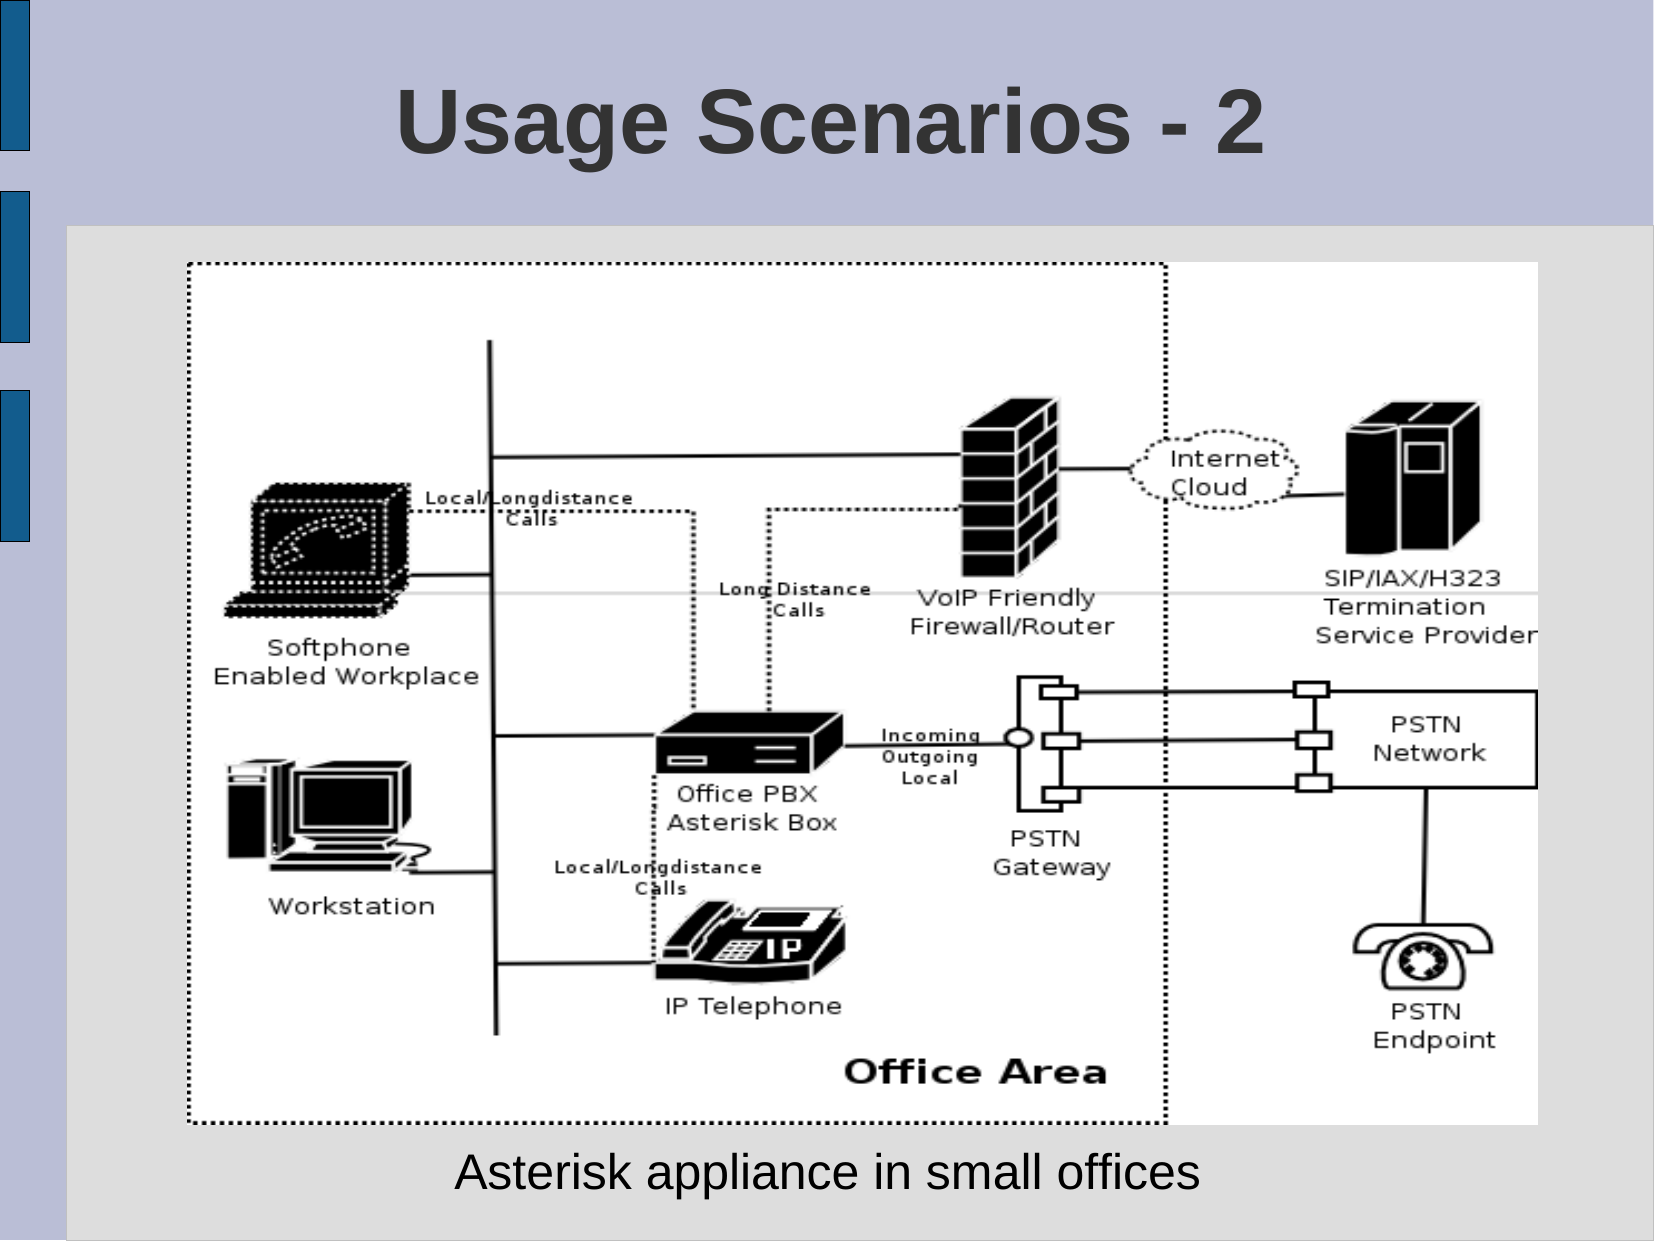

# Usage Scenarios - 2
Asterisk appliance in small offices